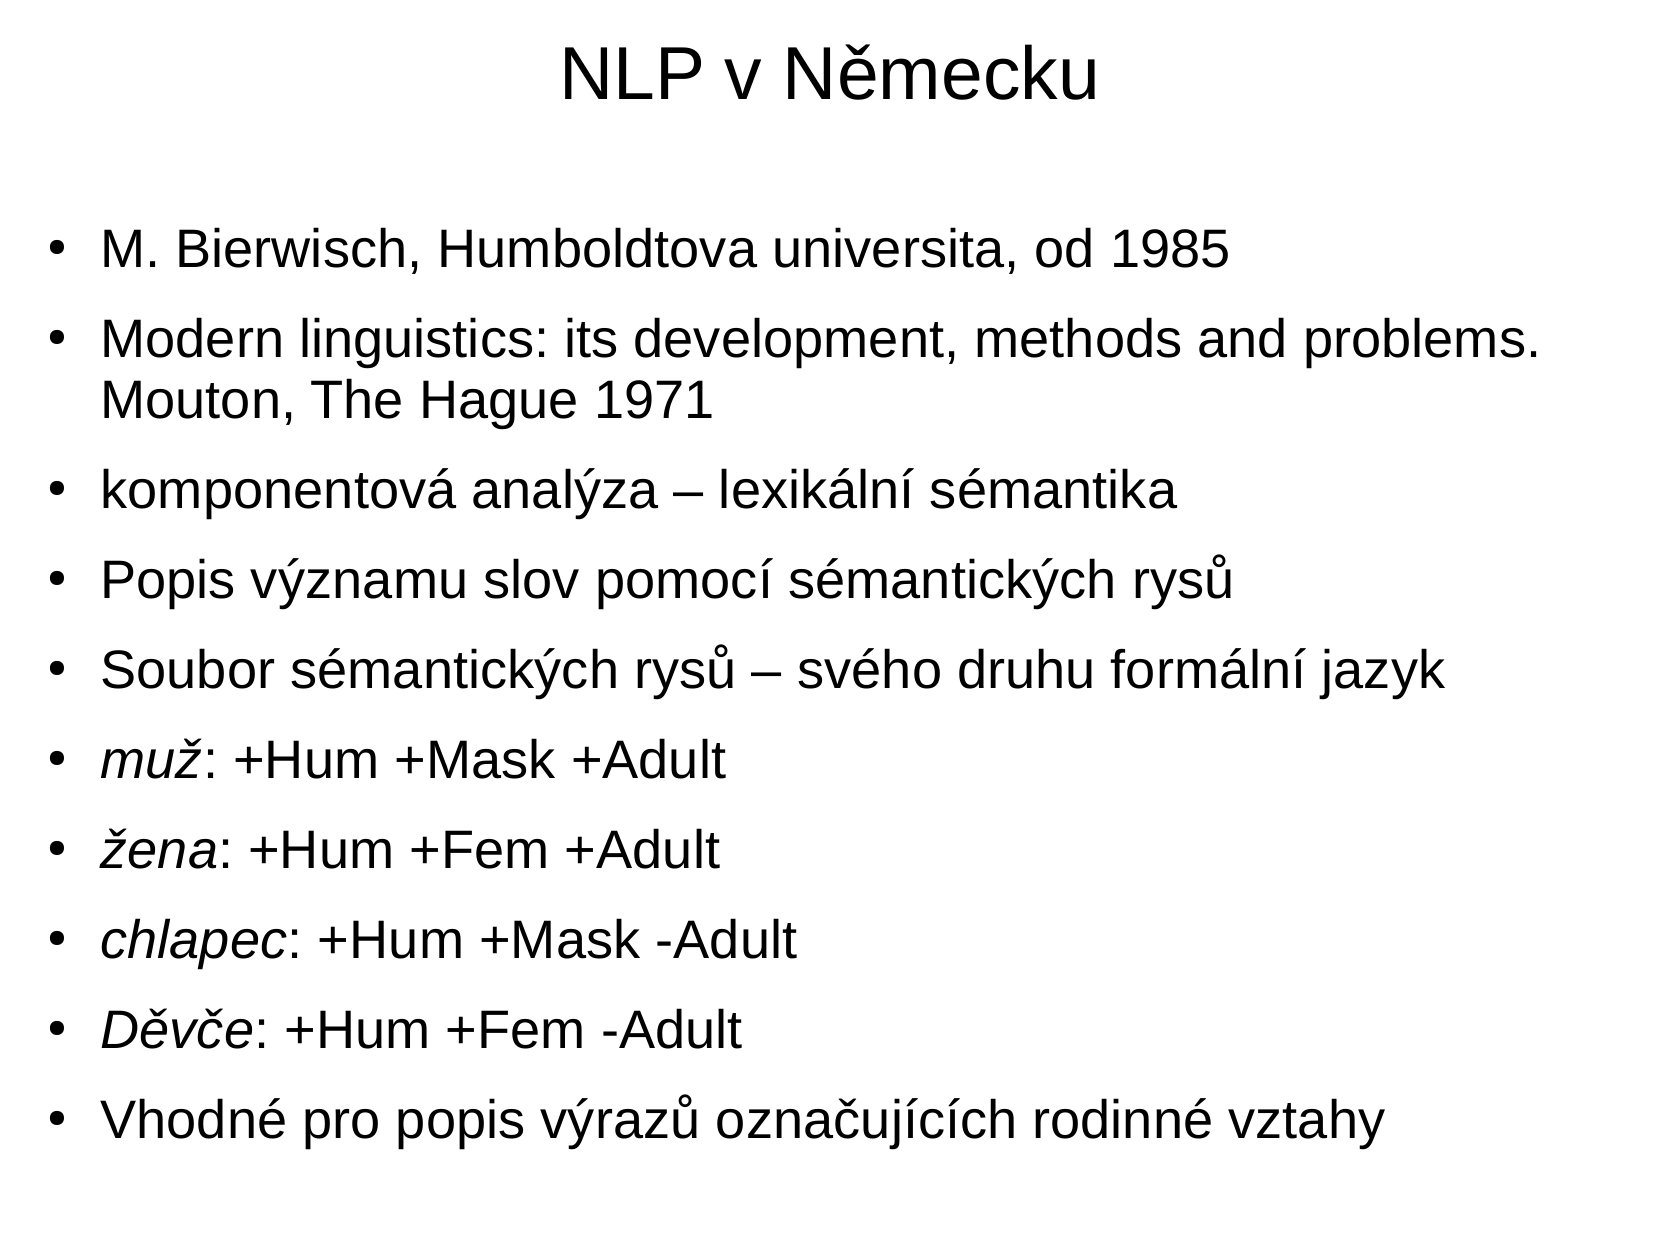

# NLP v Německu
M. Bierwisch, Humboldtova universita, od 1985
Modern linguistics: its development, methods and problems. Mouton, The Hague 1971
komponentová analýza – lexikální sémantika
Popis významu slov pomocí sémantických rysů
Soubor sémantických rysů – svého druhu formální jazyk
muž: +Hum +Mask +Adult
žena: +Hum +Fem +Adult
chlapec: +Hum +Mask -Adult
Děvče: +Hum +Fem -Adult
Vhodné pro popis výrazů označujících rodinné vztahy